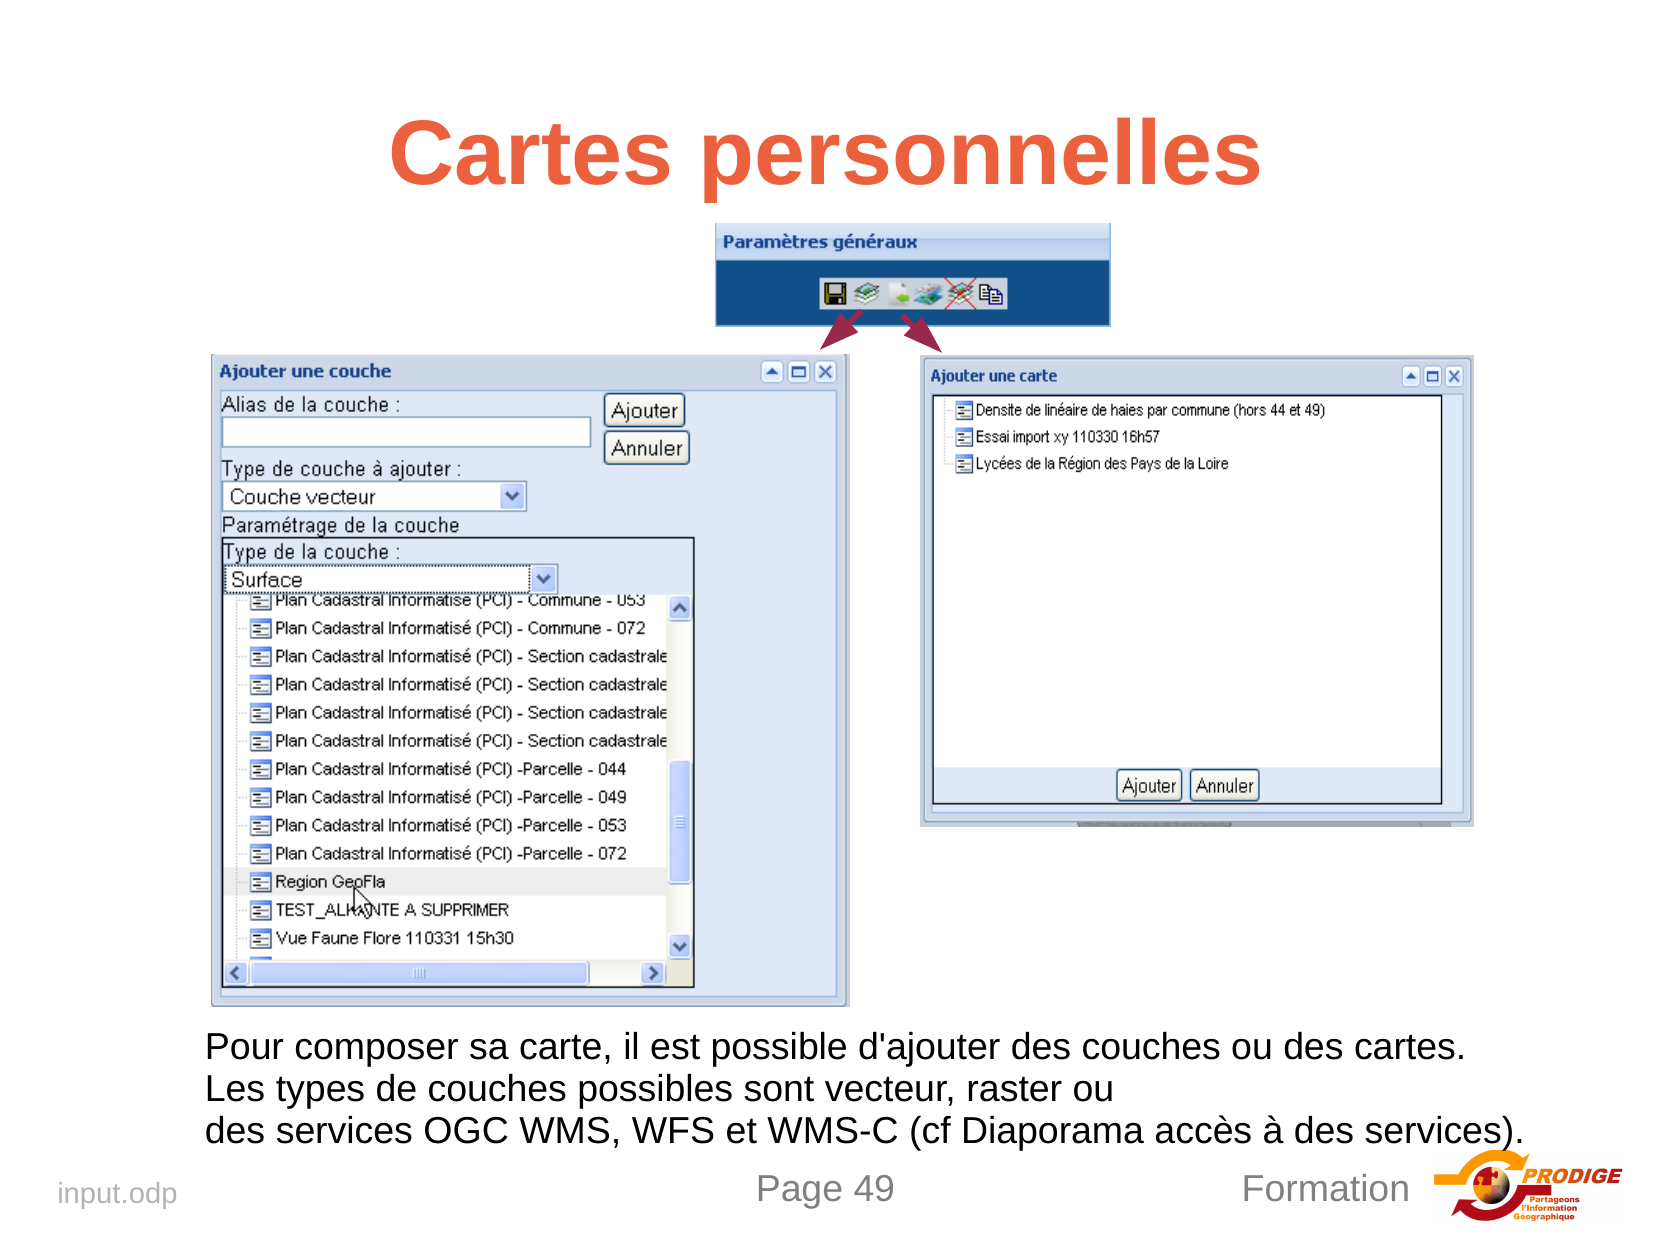

# Cartes personnelles
Pour composer sa carte, il est possible d'ajouter des couches ou des cartes.
Les types de couches possibles sont vecteur, raster ou
des services OGC WMS, WFS et WMS-C (cf Diaporama accès à des services).